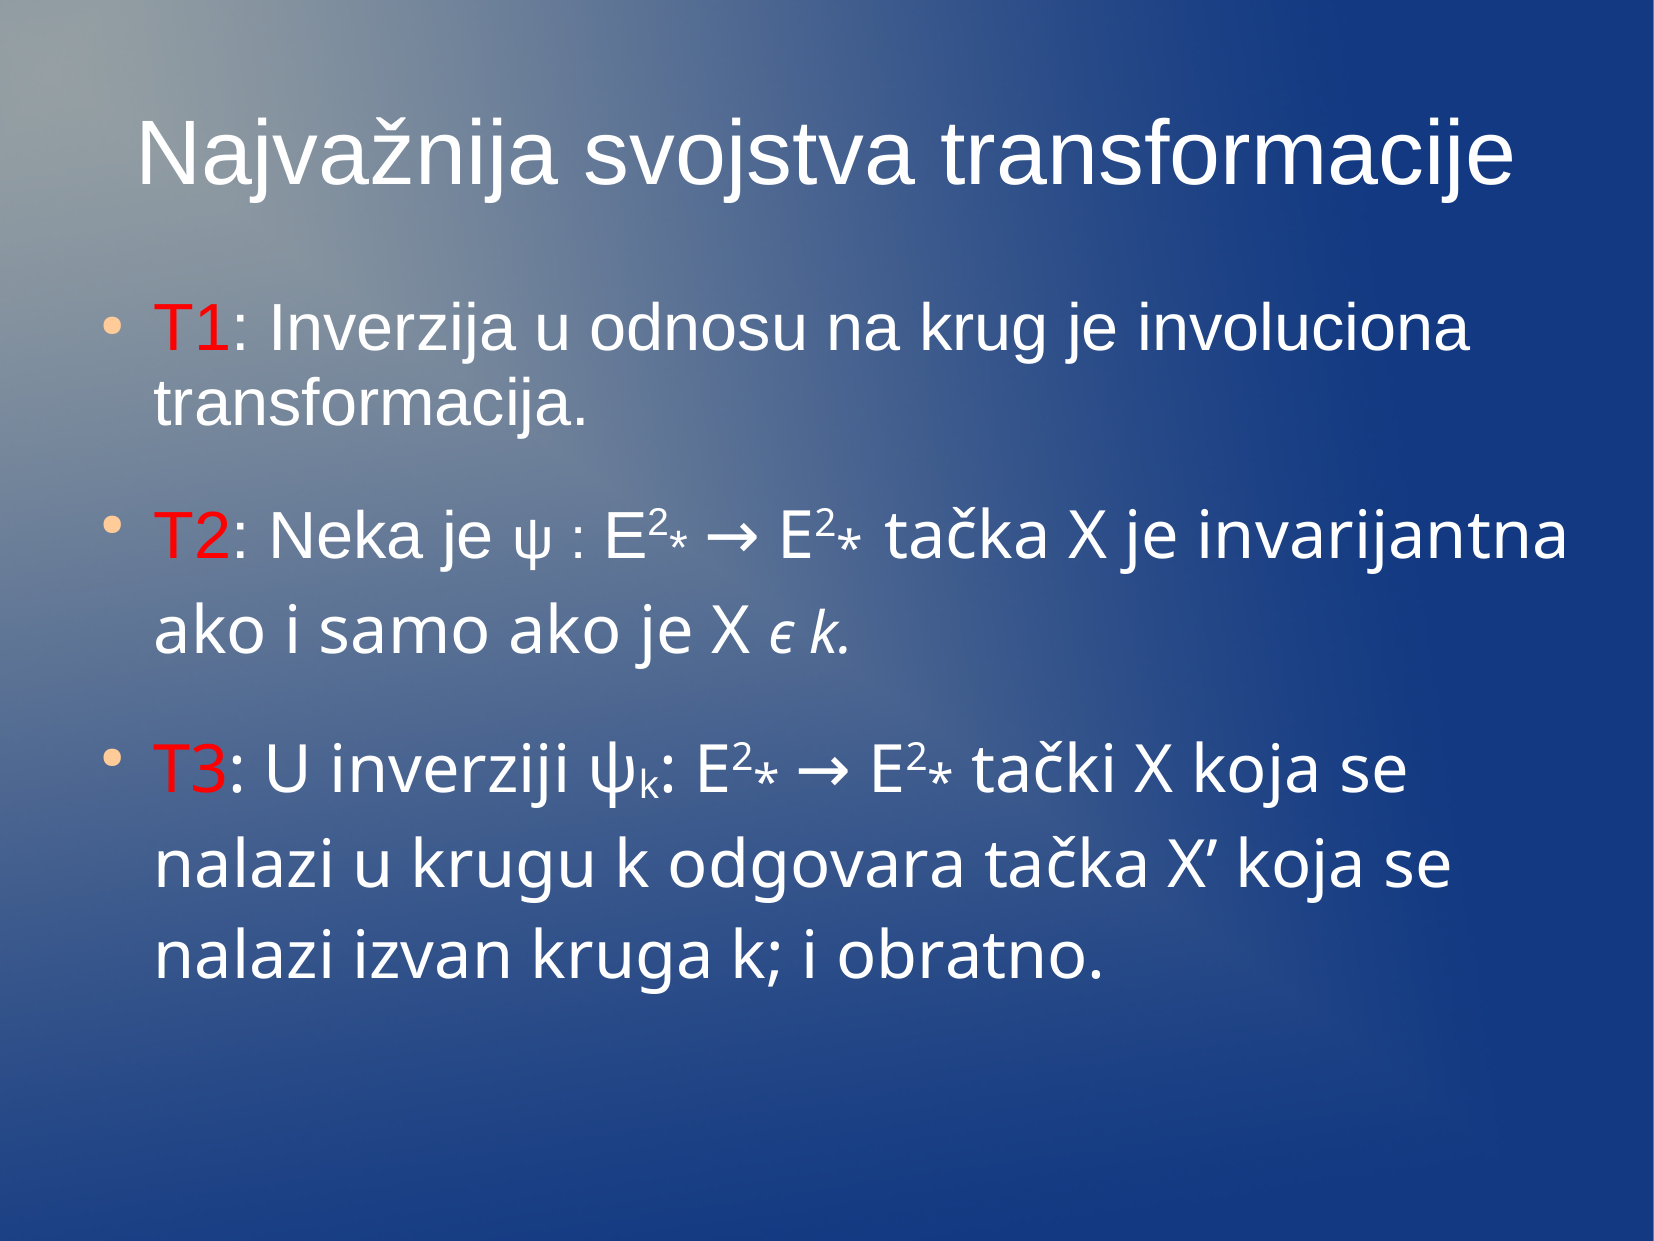

# Najvažnija svojstva transformacije
T1: Inverzija u odnosu na krug je involuciona transformacija.
T2: Neka je ψ : E2* → E2* tačka X je invarijantna ako i samo ako je X ϵ k.
T3: U inverziji ψk: E2* → E2* tački X koja se nalazi u krugu k odgovara tačka X’ koja se nalazi izvan kruga k; i obratno.